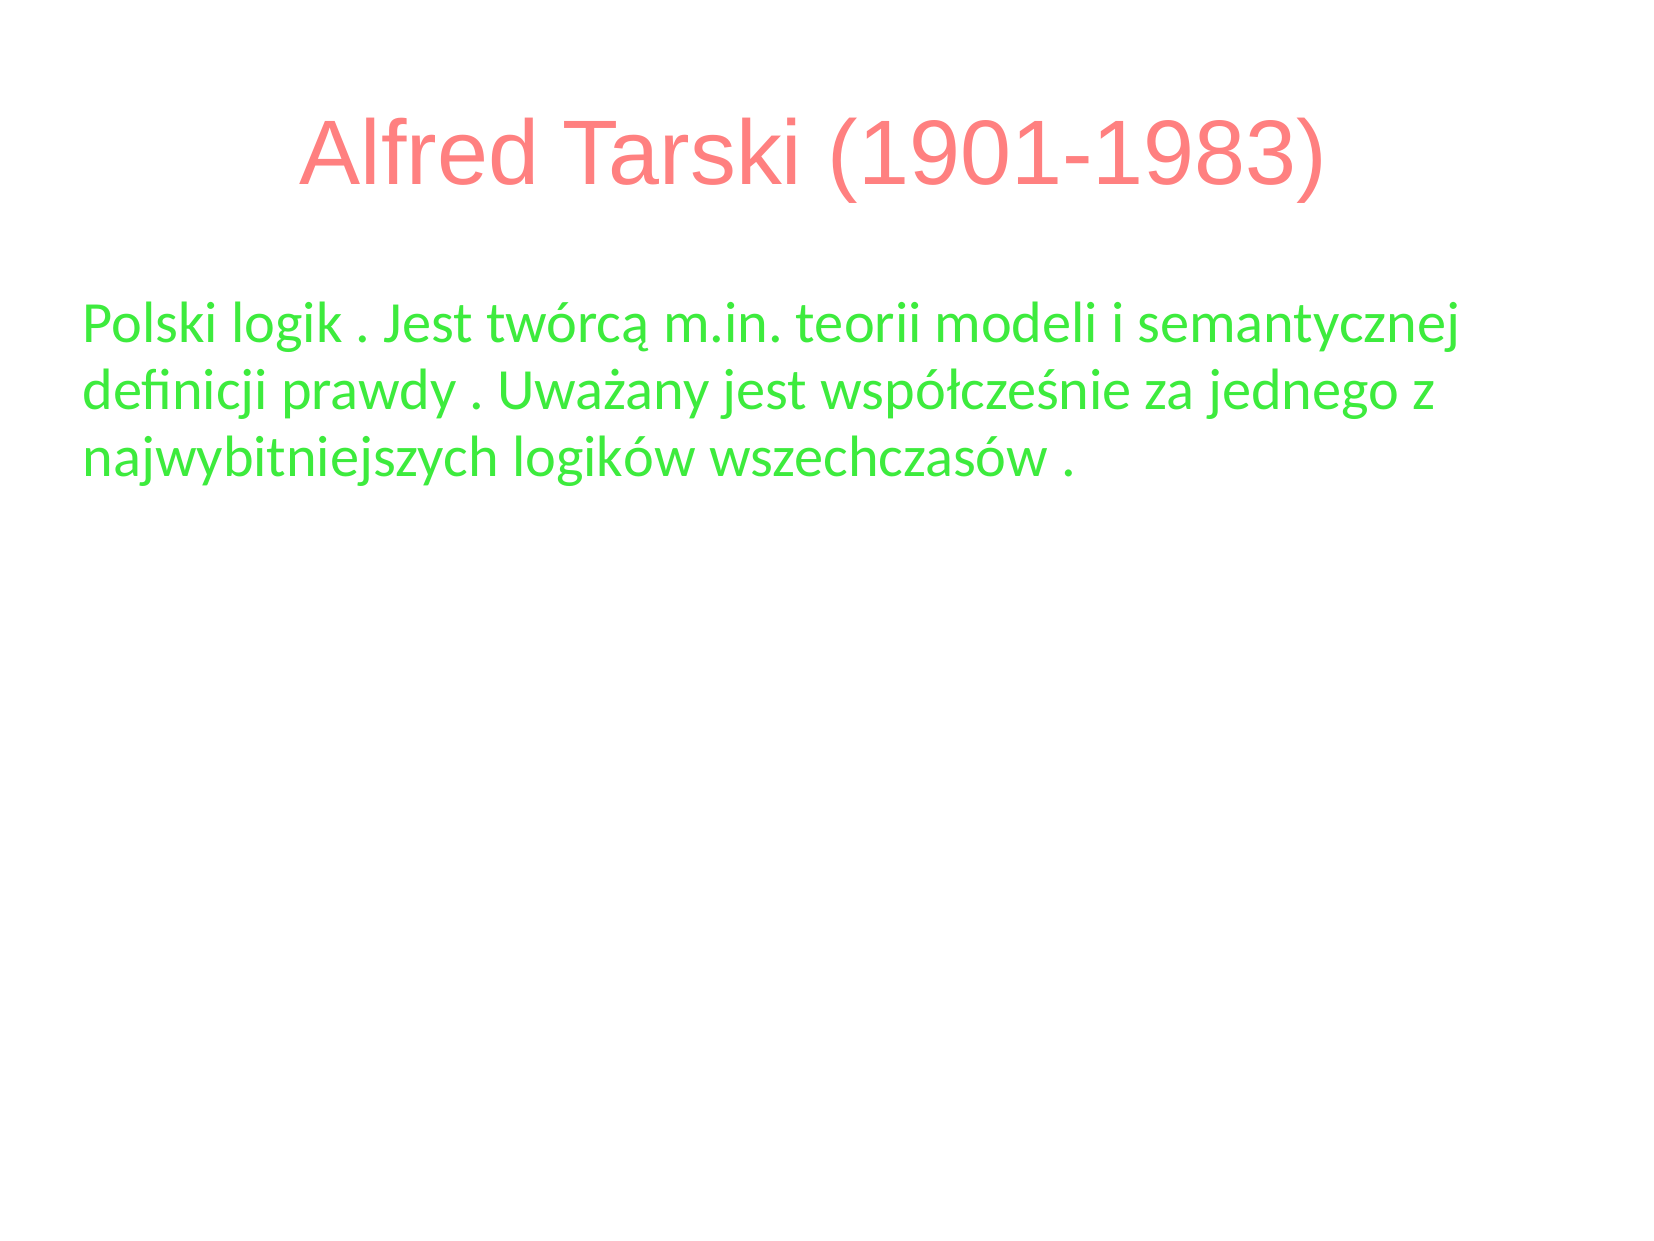

# Alfred Tarski (1901-1983)
Polski logik . Jest twórcą m.in. teorii modeli i semantycznej definicji prawdy . Uważany jest współcześnie za jednego z najwybitniejszych logików wszechczasów .